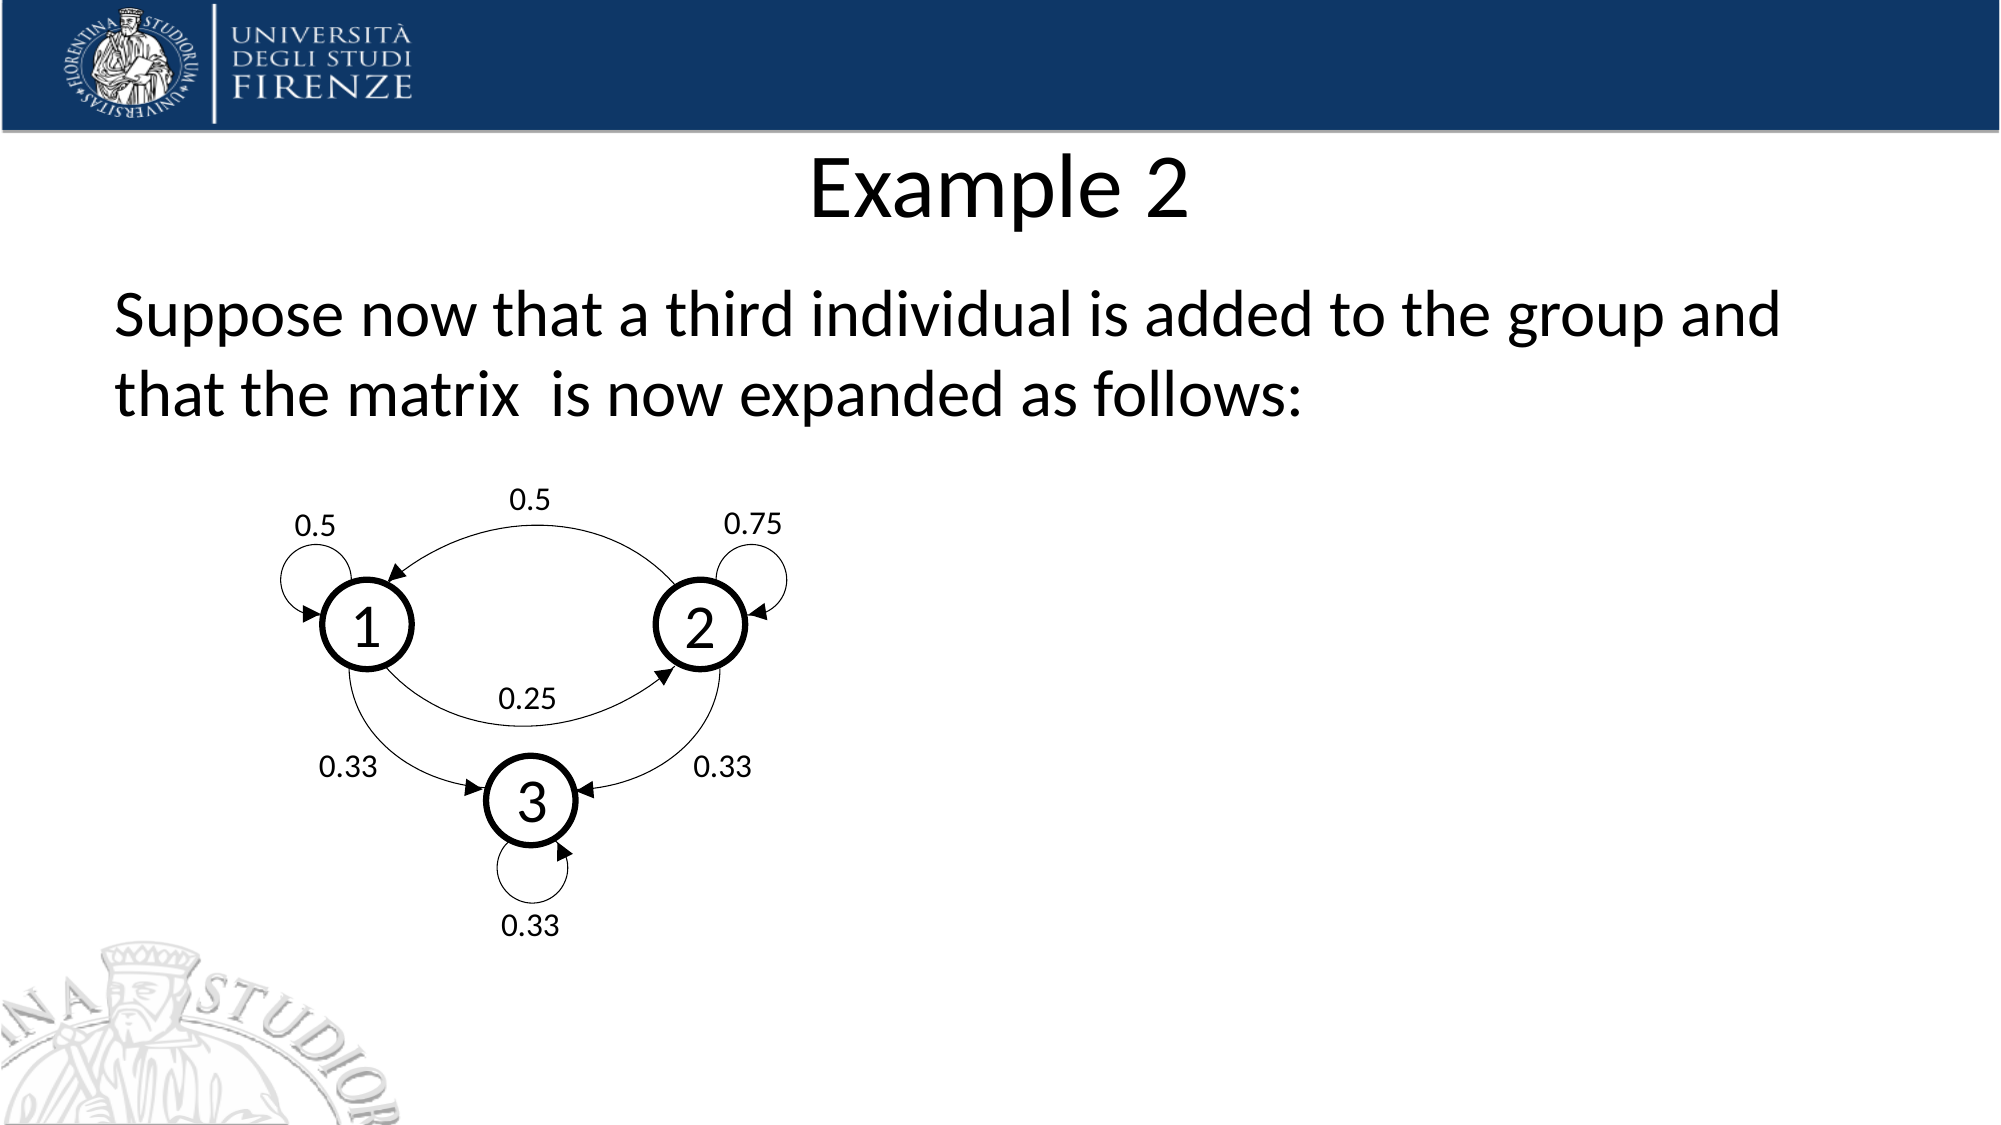

# Example 2
0.5
0.75
0.5
0.25
1
2
0.33
3
0.33
0.33
Suppose now that a third individual is added to the group and that the matrix is now expanded as follows: